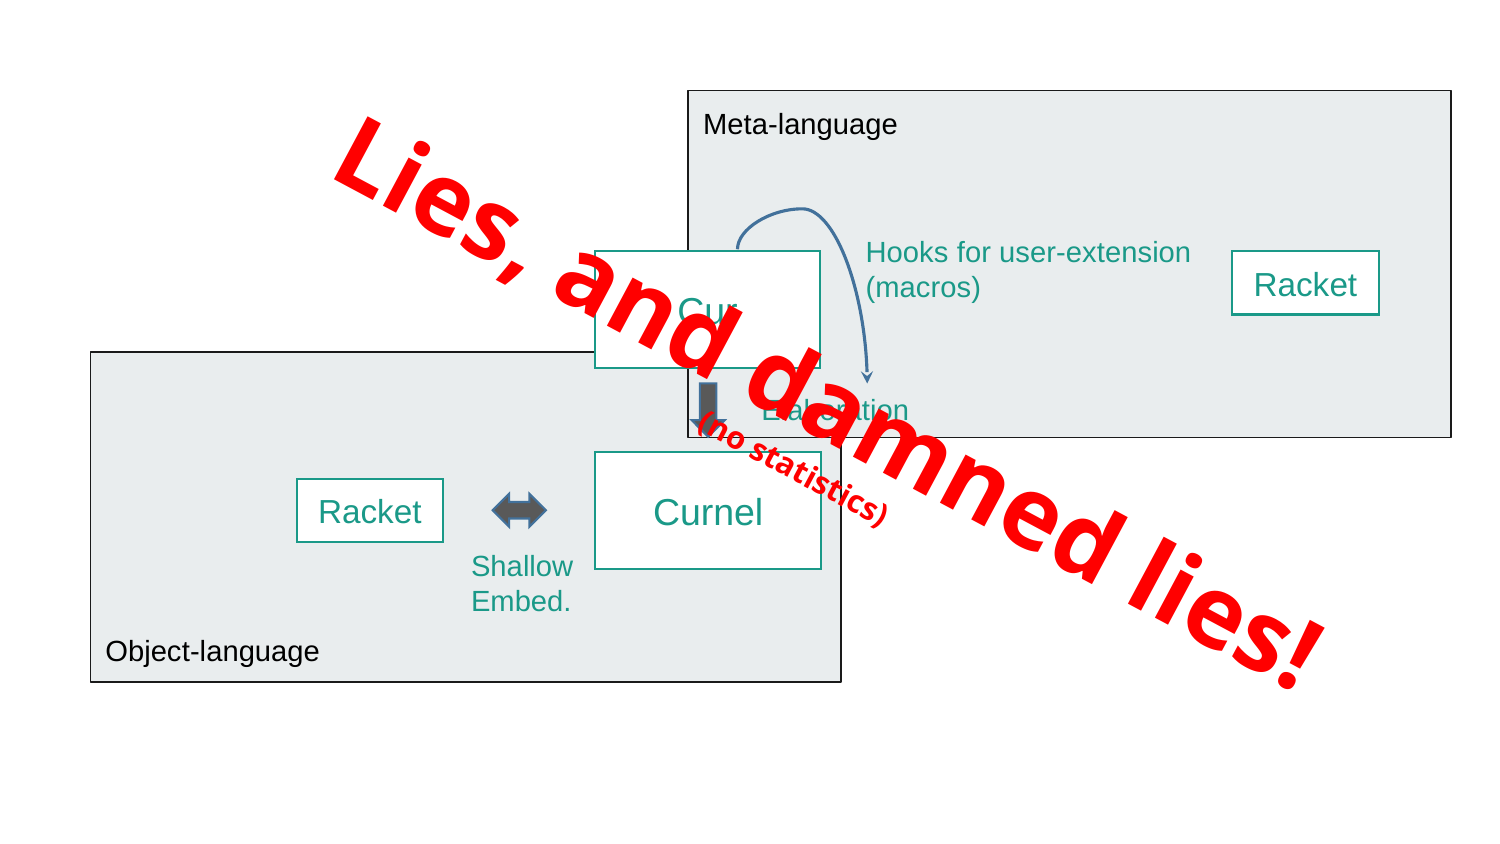

Meta-language
Hooks for user-extension
(macros)
Cur
Racket
Object-language
Elaboration
Curnel
Racket
Shallow Embed.
# Lies, and damned lies! (no statistics)